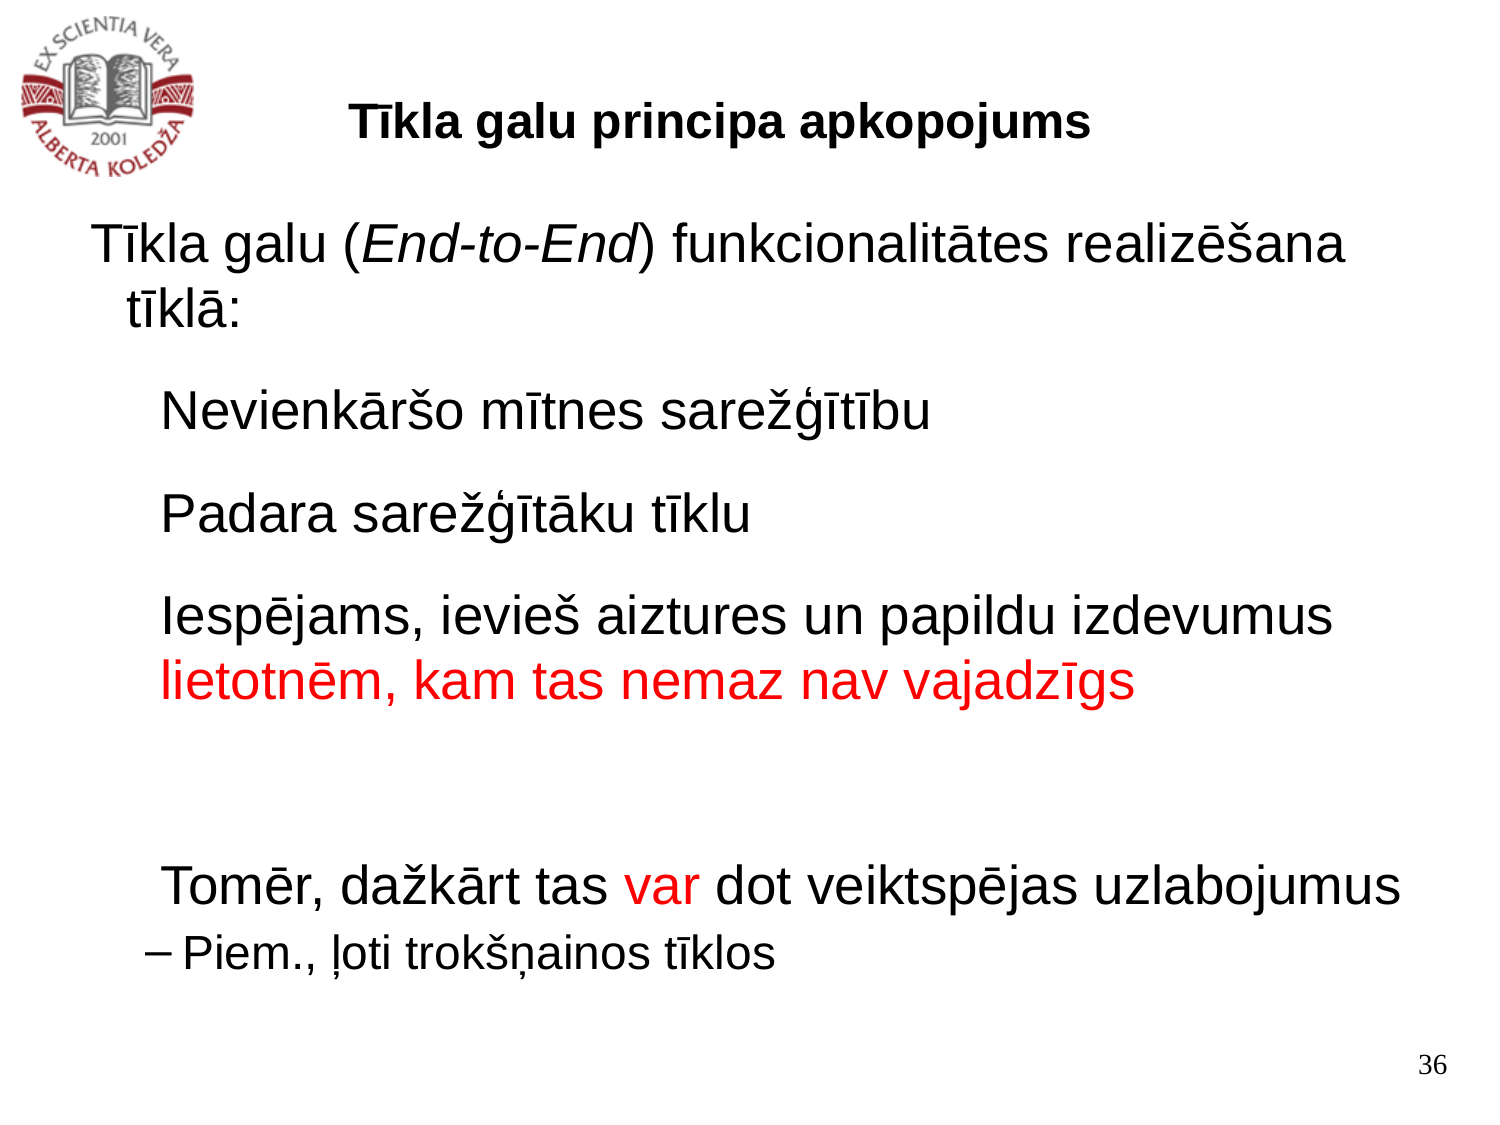

# Tīkla galu principa apkopojums
Tīkla galu (End-to-End) funkcionalitātes realizēšana tīklā:
Nevienkāršo mītnes sarežģītību
Padara sarežģītāku tīklu
Iespējams, ievieš aiztures un papildu izdevumus lietotnēm, kam tas nemaz nav vajadzīgs
Tomēr, dažkārt tas var dot veiktspējas uzlabojumus
Piem., ļoti trokšņainos tīklos